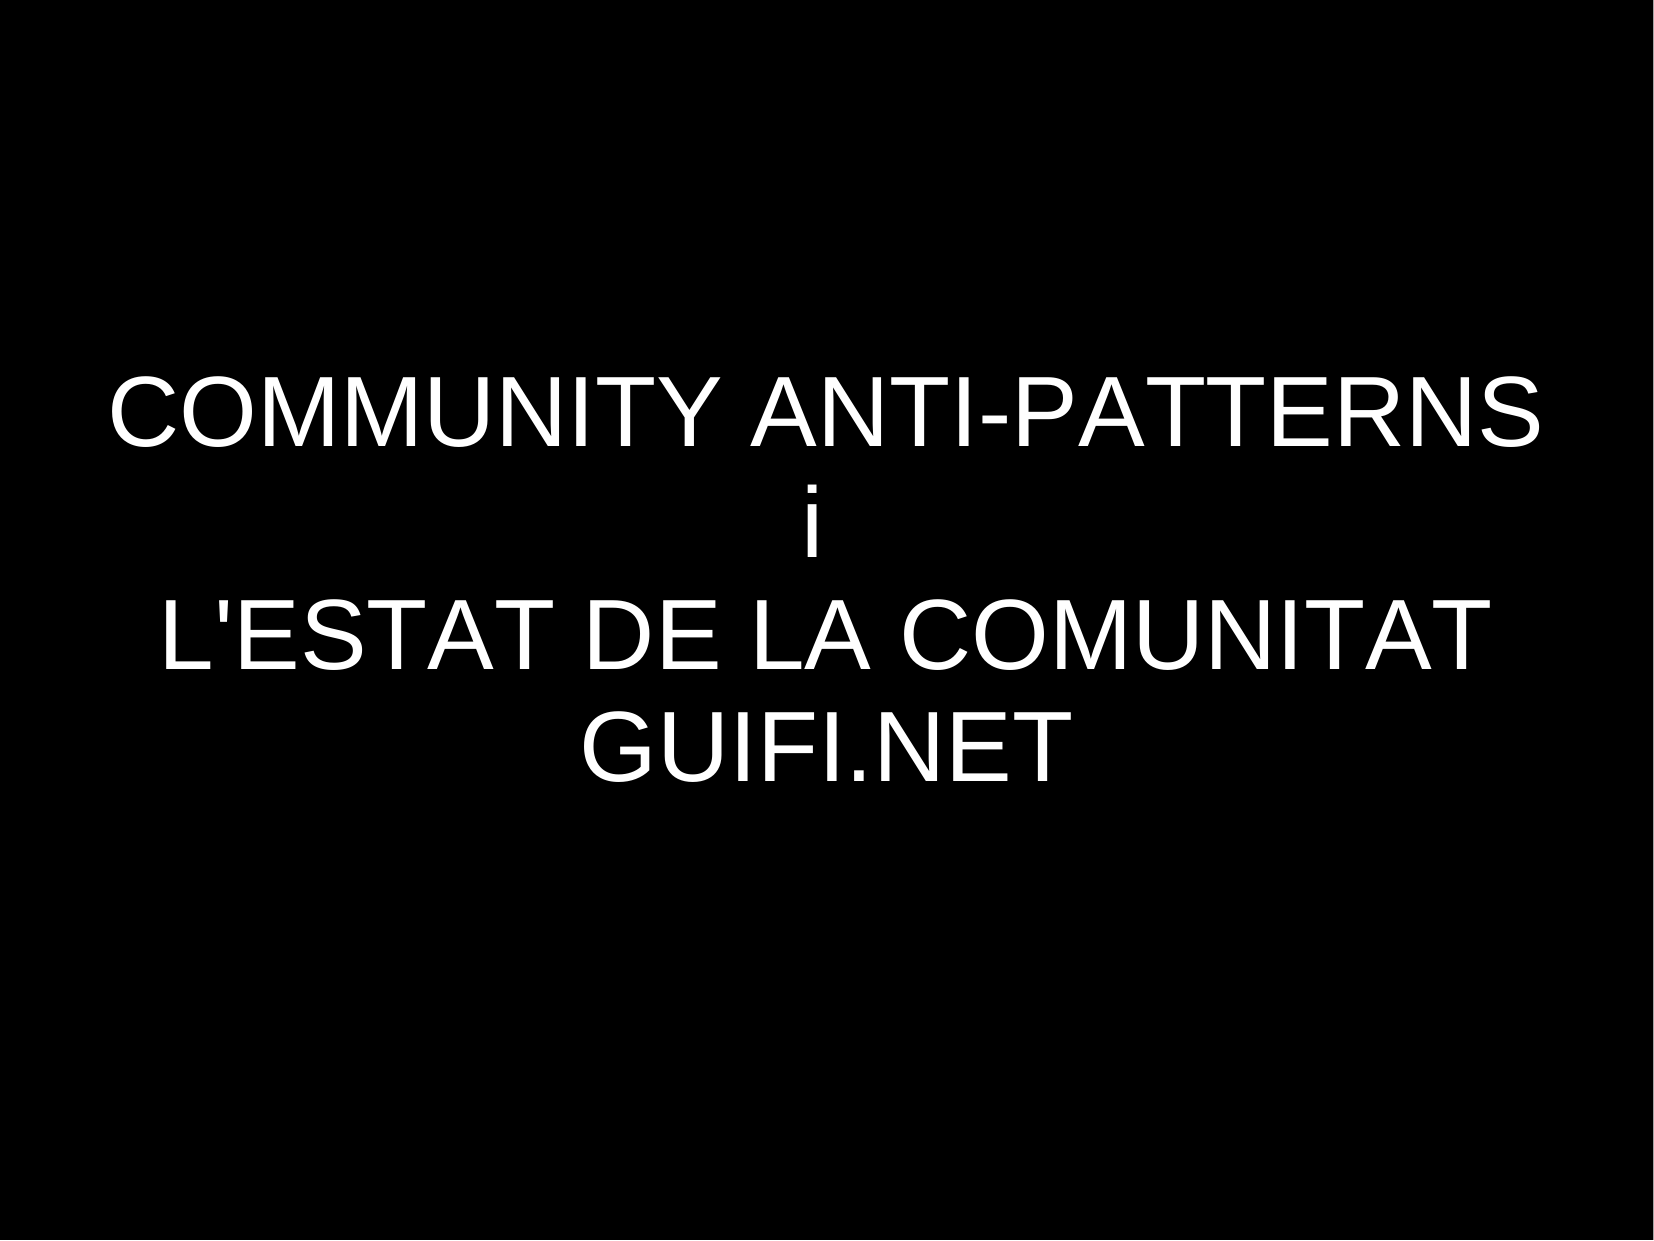

# COMMUNITY ANTI-PATTERNS i
L'ESTAT DE LA COMUNITAT GUIFI.NET